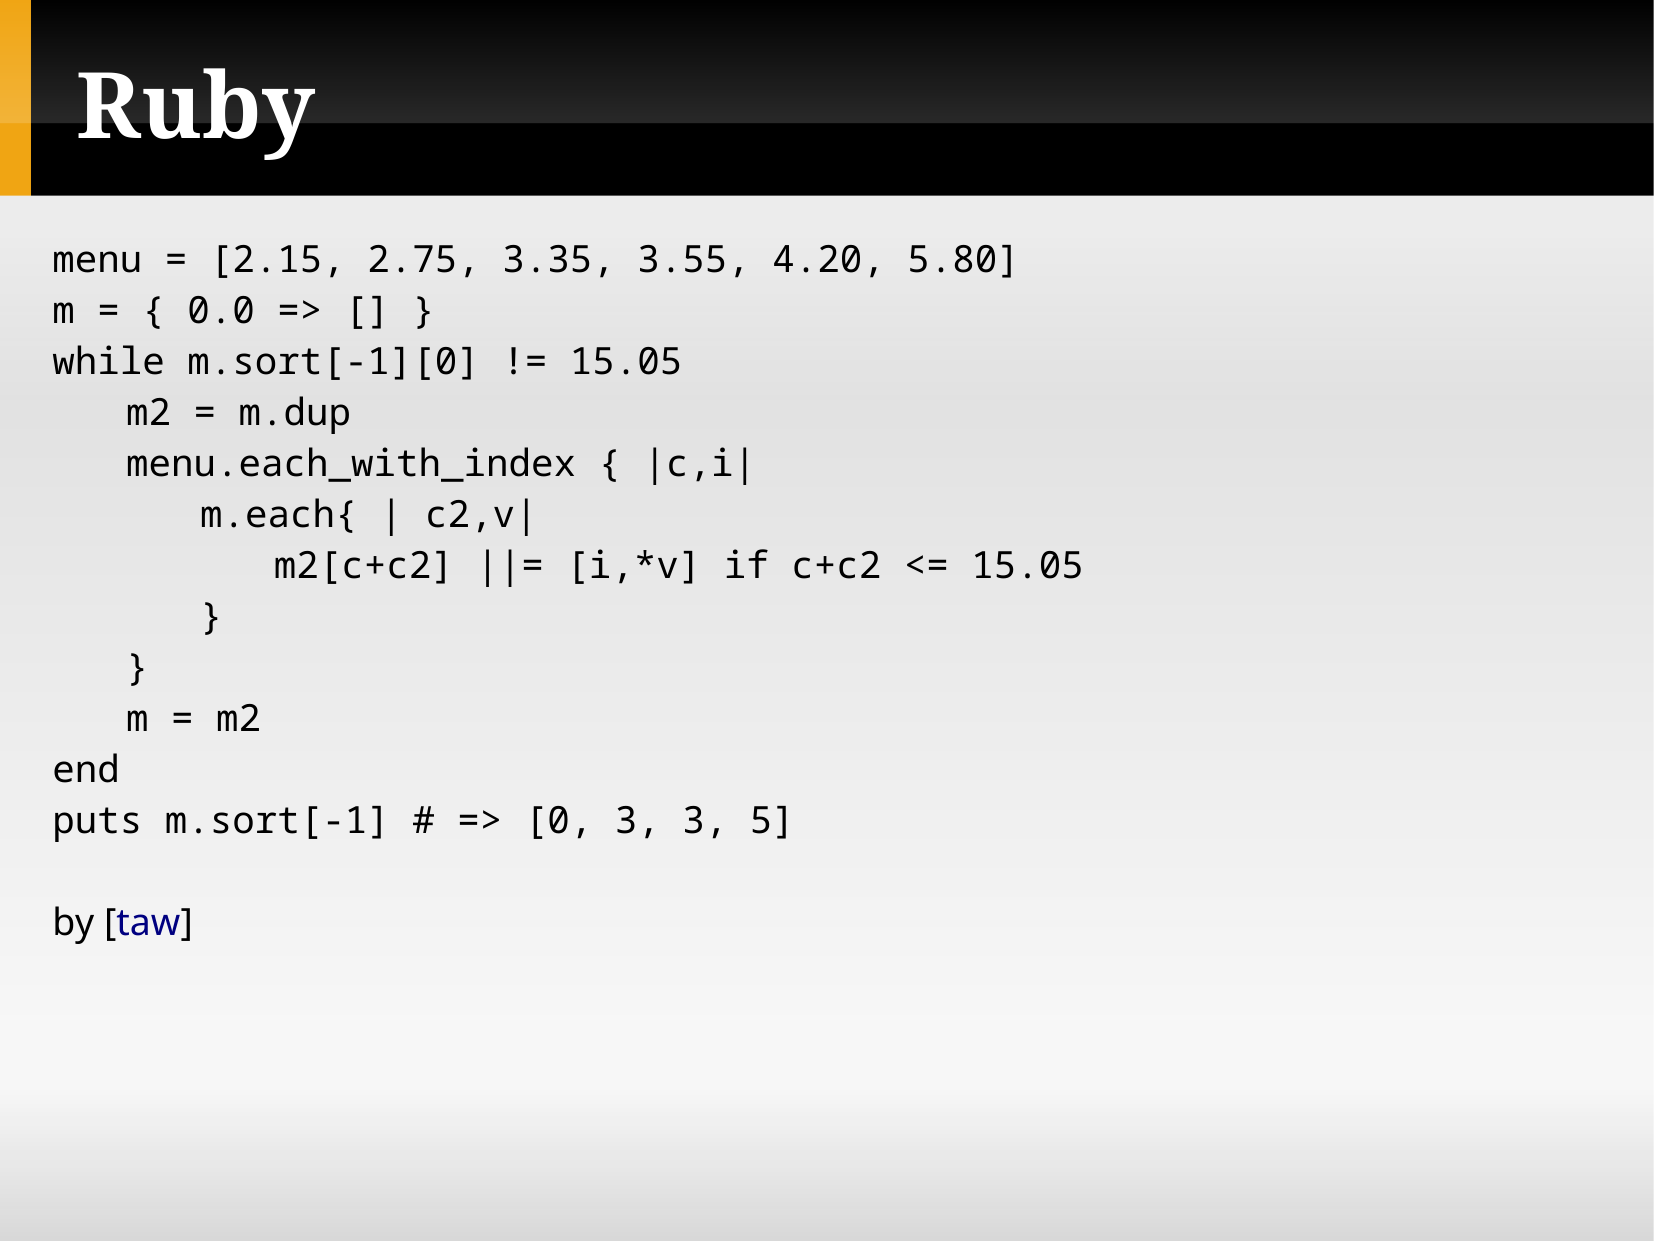

# Ruby
menu = [2.15, 2.75, 3.35, 3.55, 4.20, 5.80]
m = { 0.0 => [] }
while m.sort[-1][0] != 15.05
	m2 = m.dup
	menu.each_with_index { |c,i|
		m.each{ | c2,v|
			m2[c+c2] ||= [i,*v] if c+c2 <= 15.05
		}
	}
	m = m2
end
puts m.sort[-1] # => [0, 3, 3, 5]
by [taw]